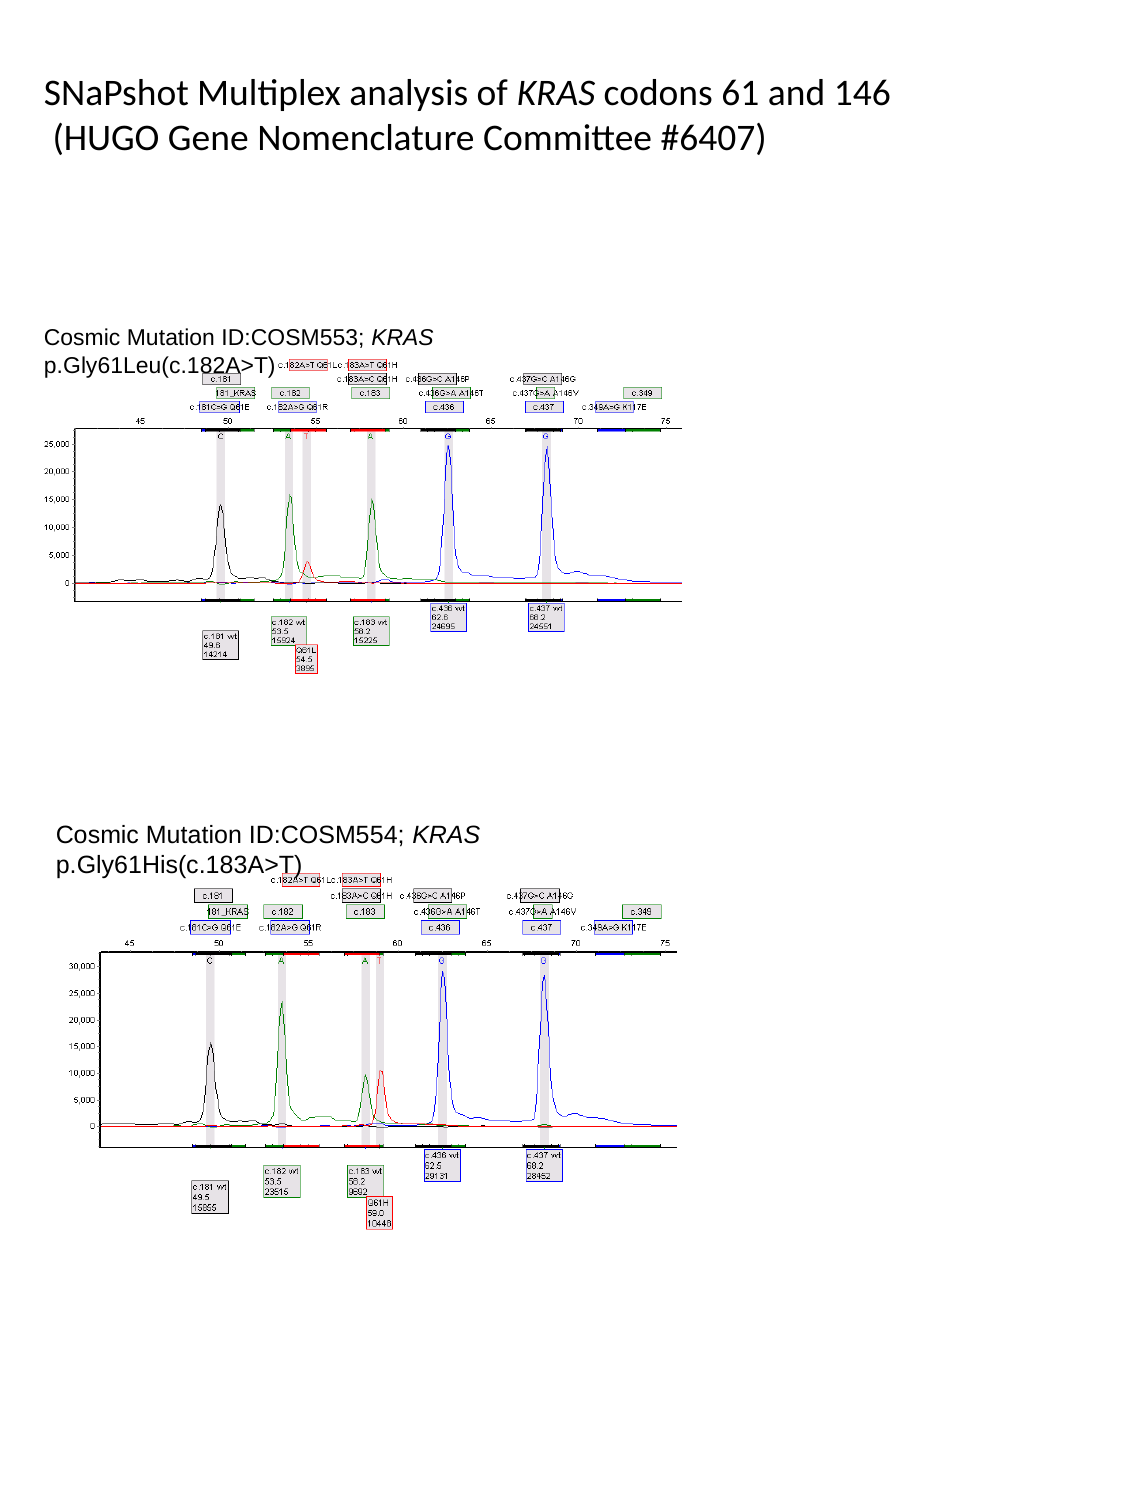

SNaPshot Multiplex analysis of KRAS codons 61 and 146
 (HUGO Gene Nomenclature Committee #6407)
Cosmic Mutation ID:COSM553; KRAS p.Gly61Leu(c.182A>T)
Cosmic Mutation ID:COSM554; KRAS p.Gly61His(c.183A>T)